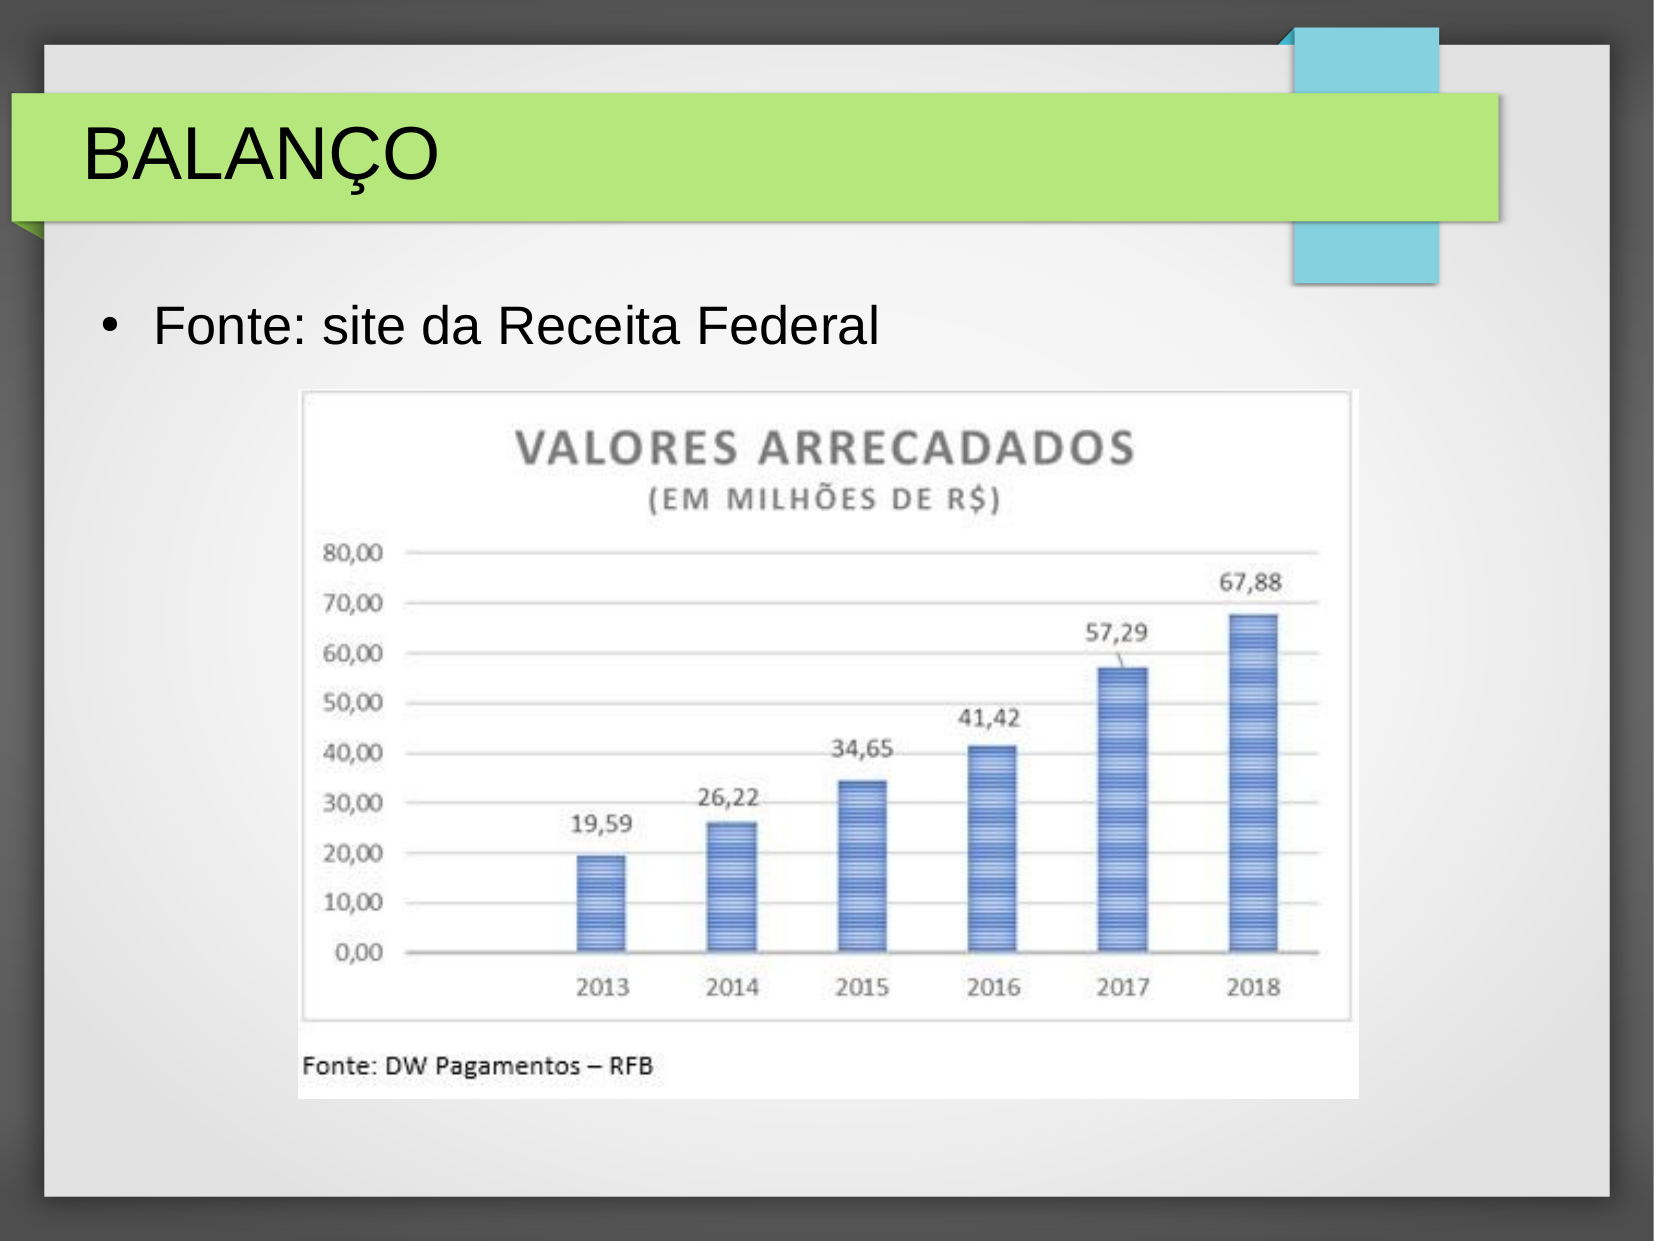

# BALANÇO
Fonte: site da Receita Federal